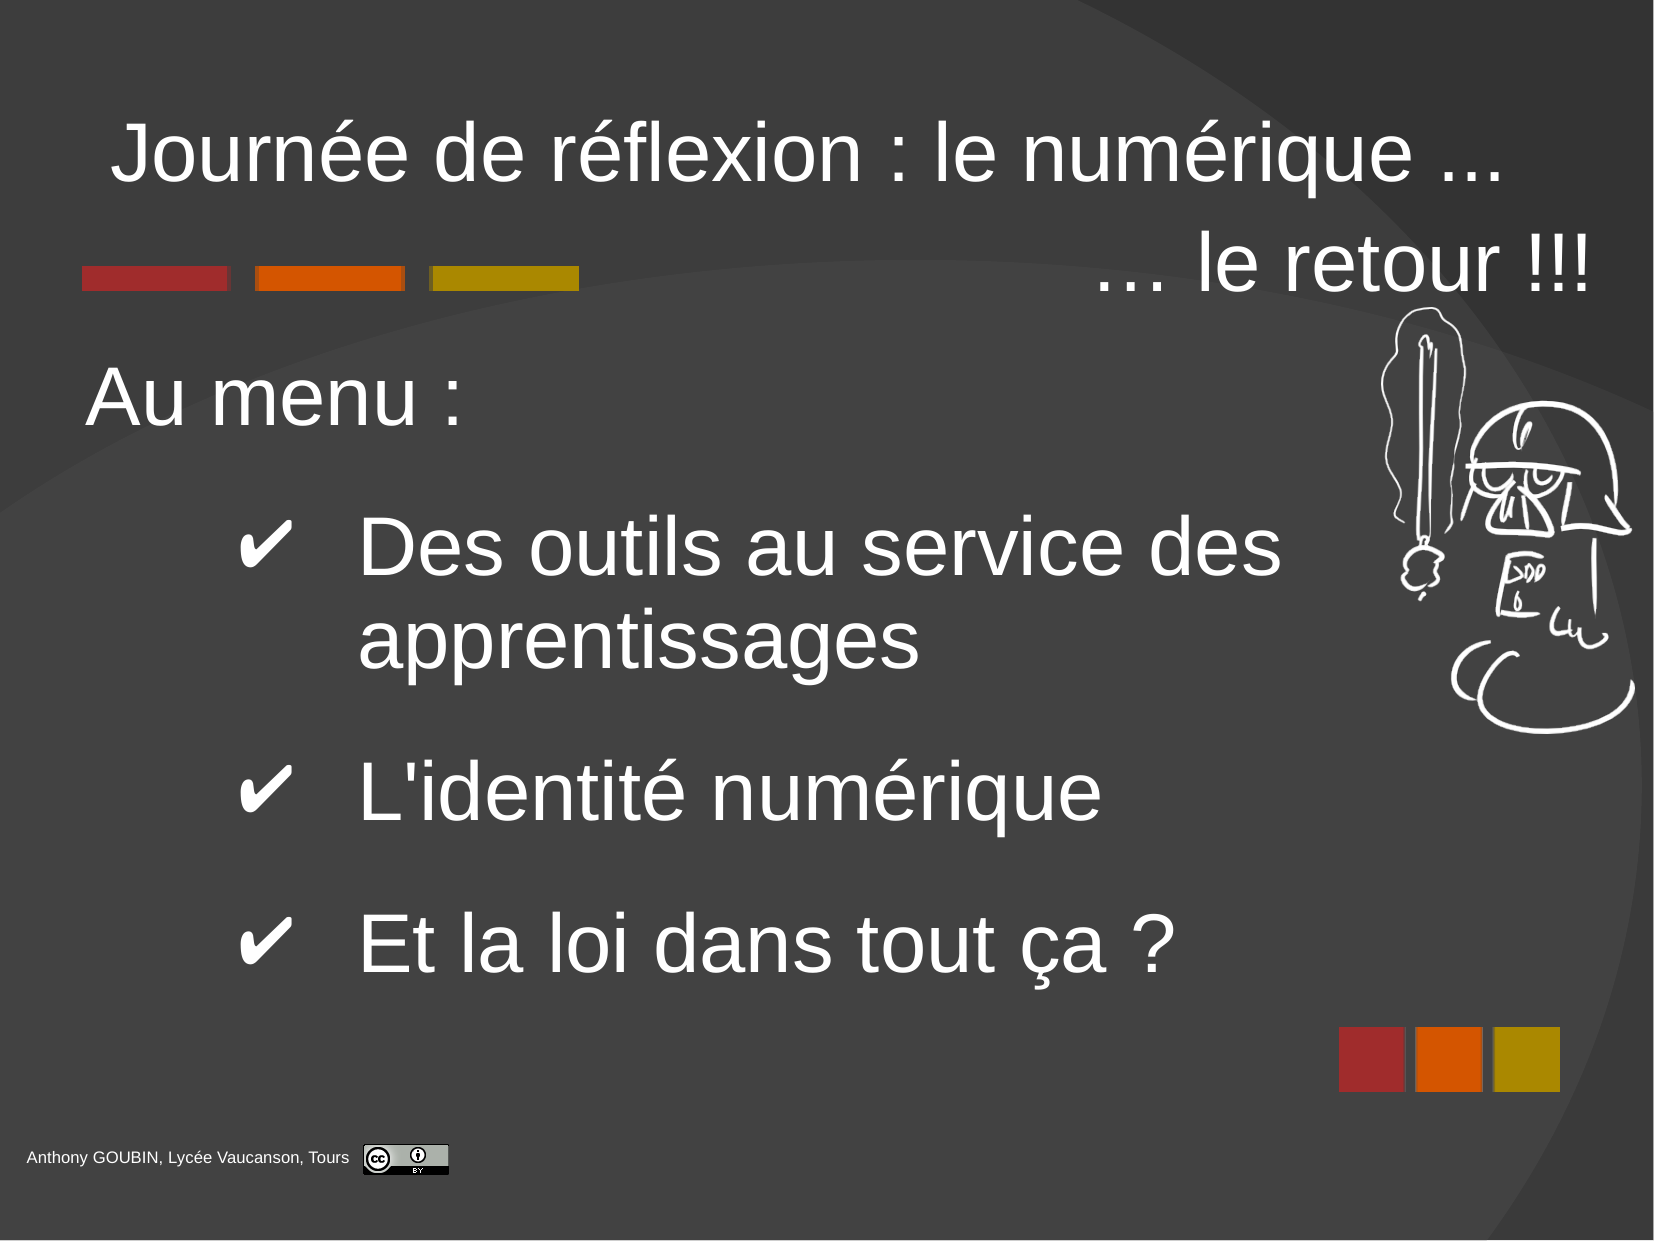

# Journée de réflexion : le numérique ...
… le retour !!!
Au menu :
Des outils au service des apprentissages
L'identité numérique
Et la loi dans tout ça ?
Anthony GOUBIN, Lycée Vaucanson, Tours